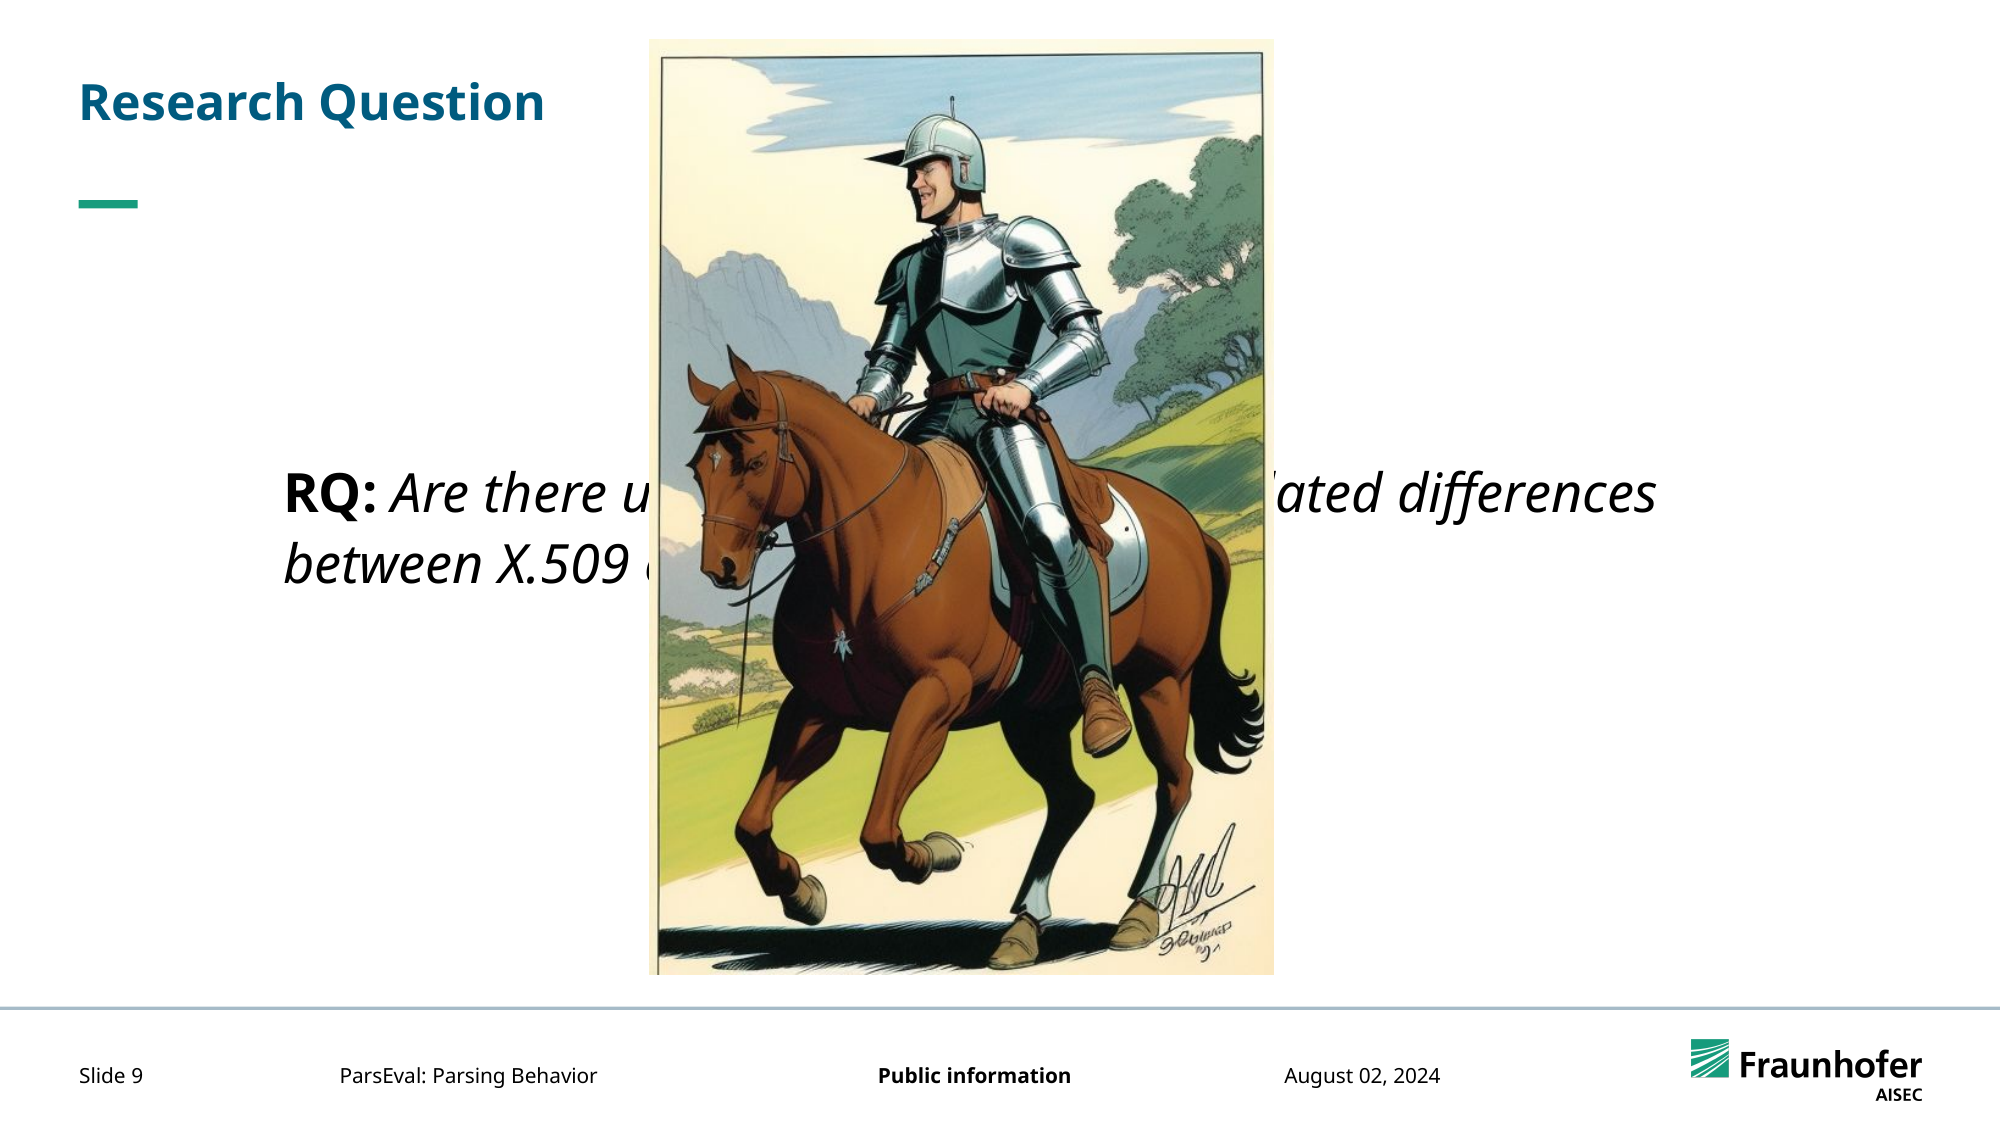

# Research Question
RQ: Are there user-visible and security-related differences between X.509 certificate parsers?